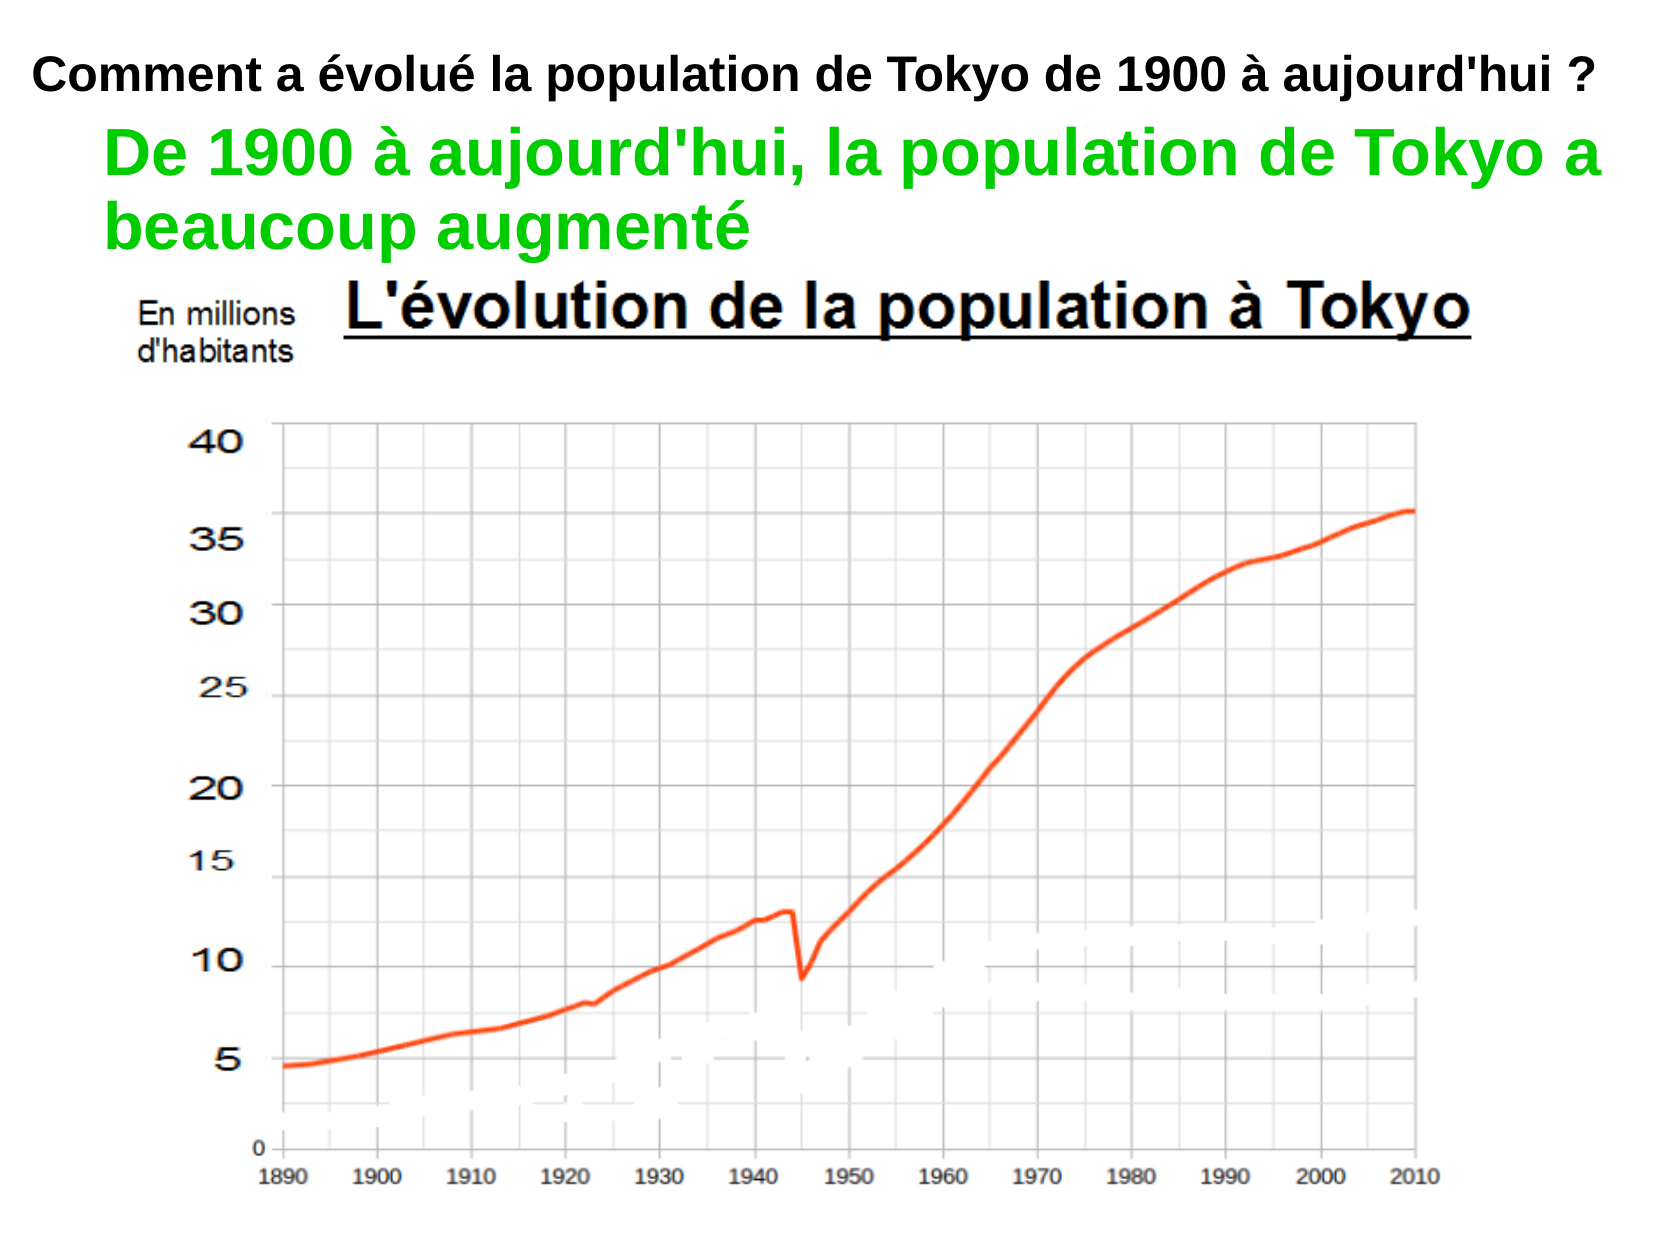

# Comment a évolué la population de Tokyo de 1900 à aujourd'hui ?
De 1900 à aujourd'hui, la population de Tokyo a beaucoup augmenté